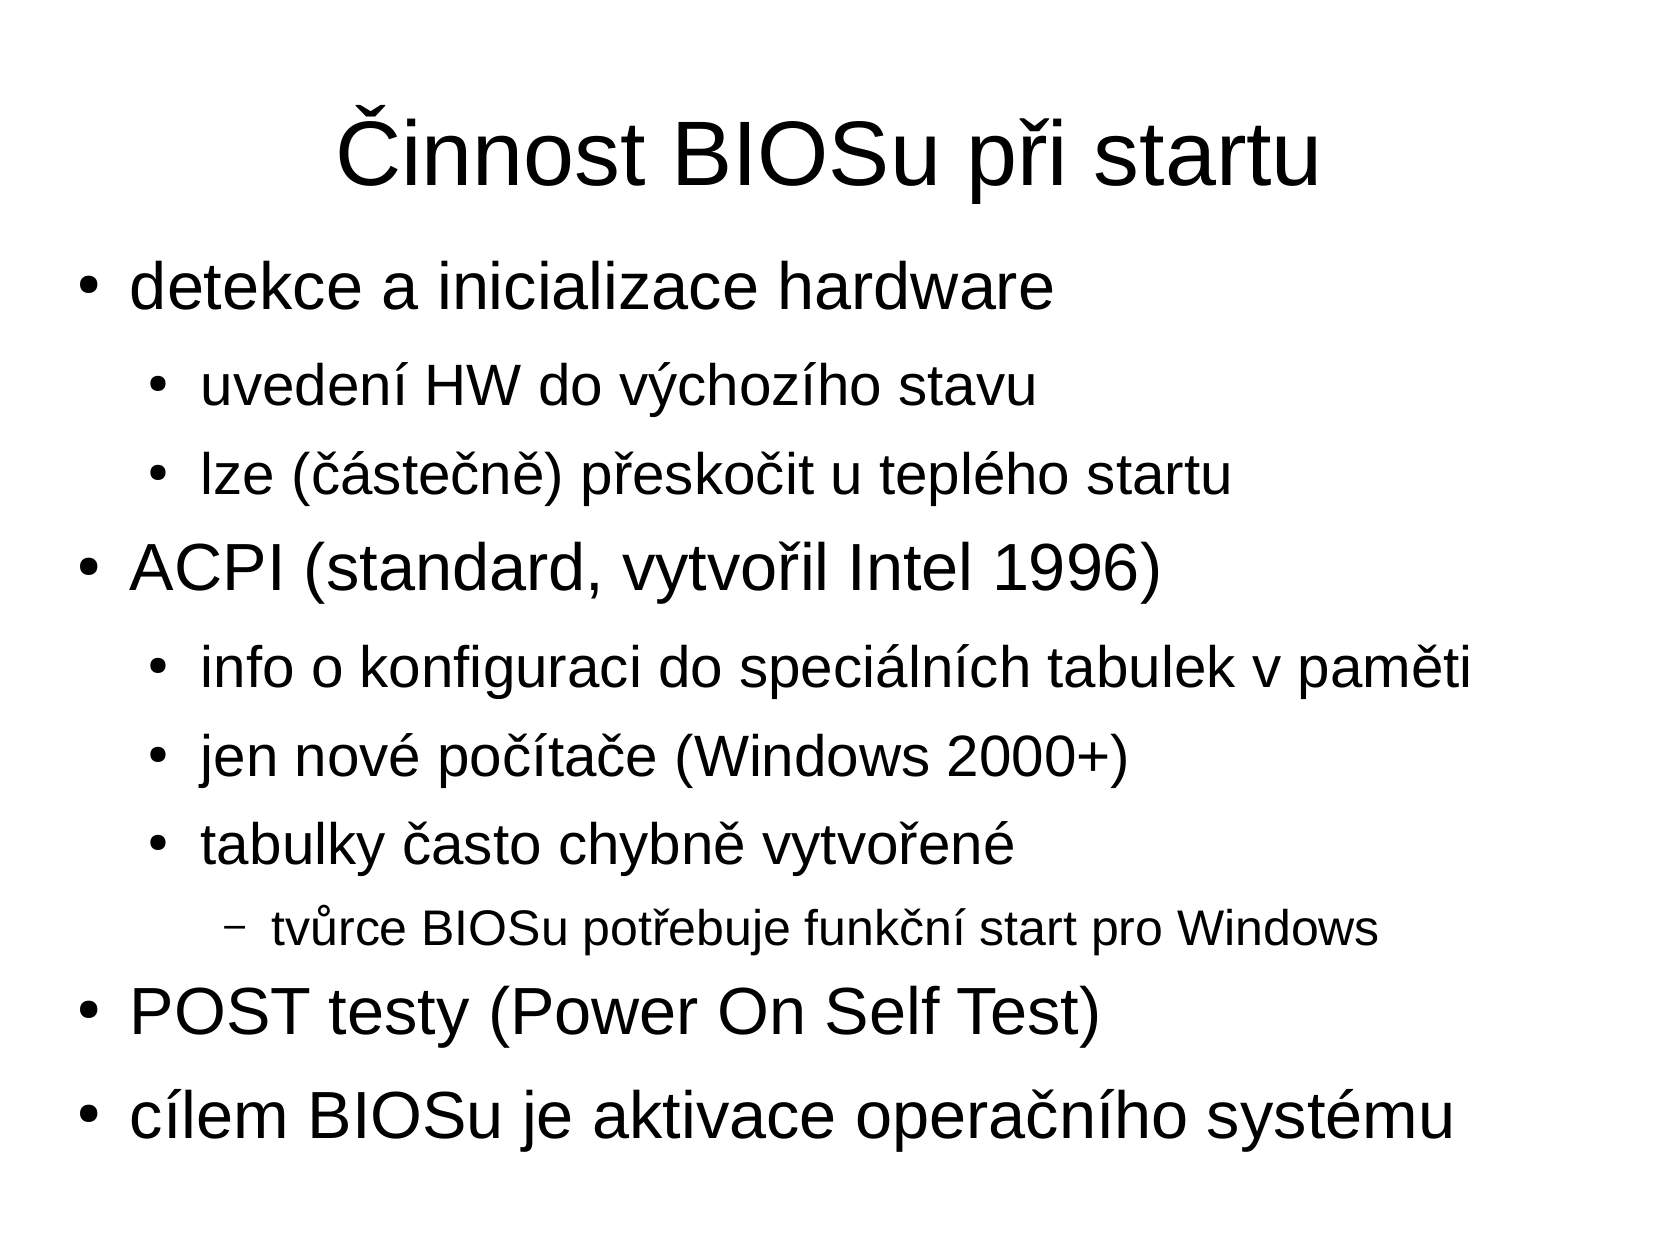

# Činnost BIOSu při startu
detekce a inicializace hardware
uvedení HW do výchozího stavu
lze (částečně) přeskočit u teplého startu
ACPI (standard, vytvořil Intel 1996)
info o konfiguraci do speciálních tabulek v paměti
jen nové počítače (Windows 2000+)
tabulky často chybně vytvořené
tvůrce BIOSu potřebuje funkční start pro Windows
POST testy (Power On Self Test)
cílem BIOSu je aktivace operačního systému